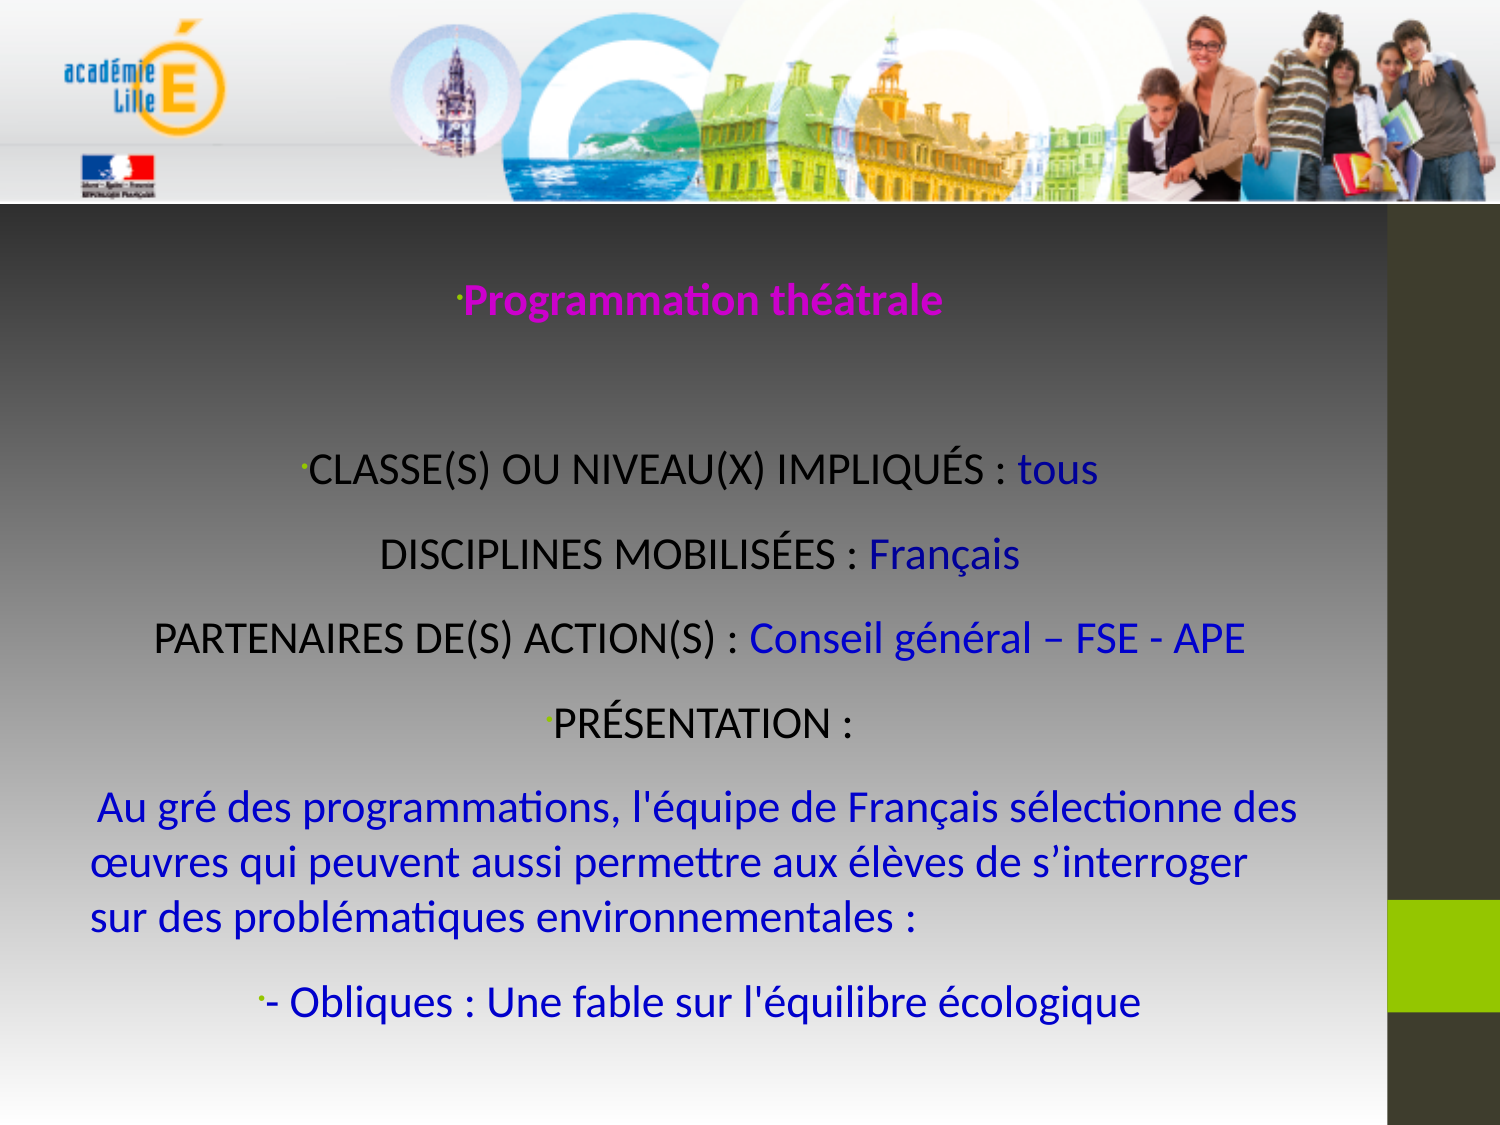

# Programmation théâtrale
CLASSE(S) OU NIVEAU(X) IMPLIQUÉS : tous
DISCIPLINES MOBILISÉES : Français
PARTENAIRES DE(S) ACTION(S) : Conseil général – FSE - APE
PRÉSENTATION :
Au gré des programmations, l'équipe de Français sélectionne des œuvres qui peuvent aussi permettre aux élèves de s’interroger sur des problématiques environnementales :
- Obliques : Une fable sur l'équilibre écologique